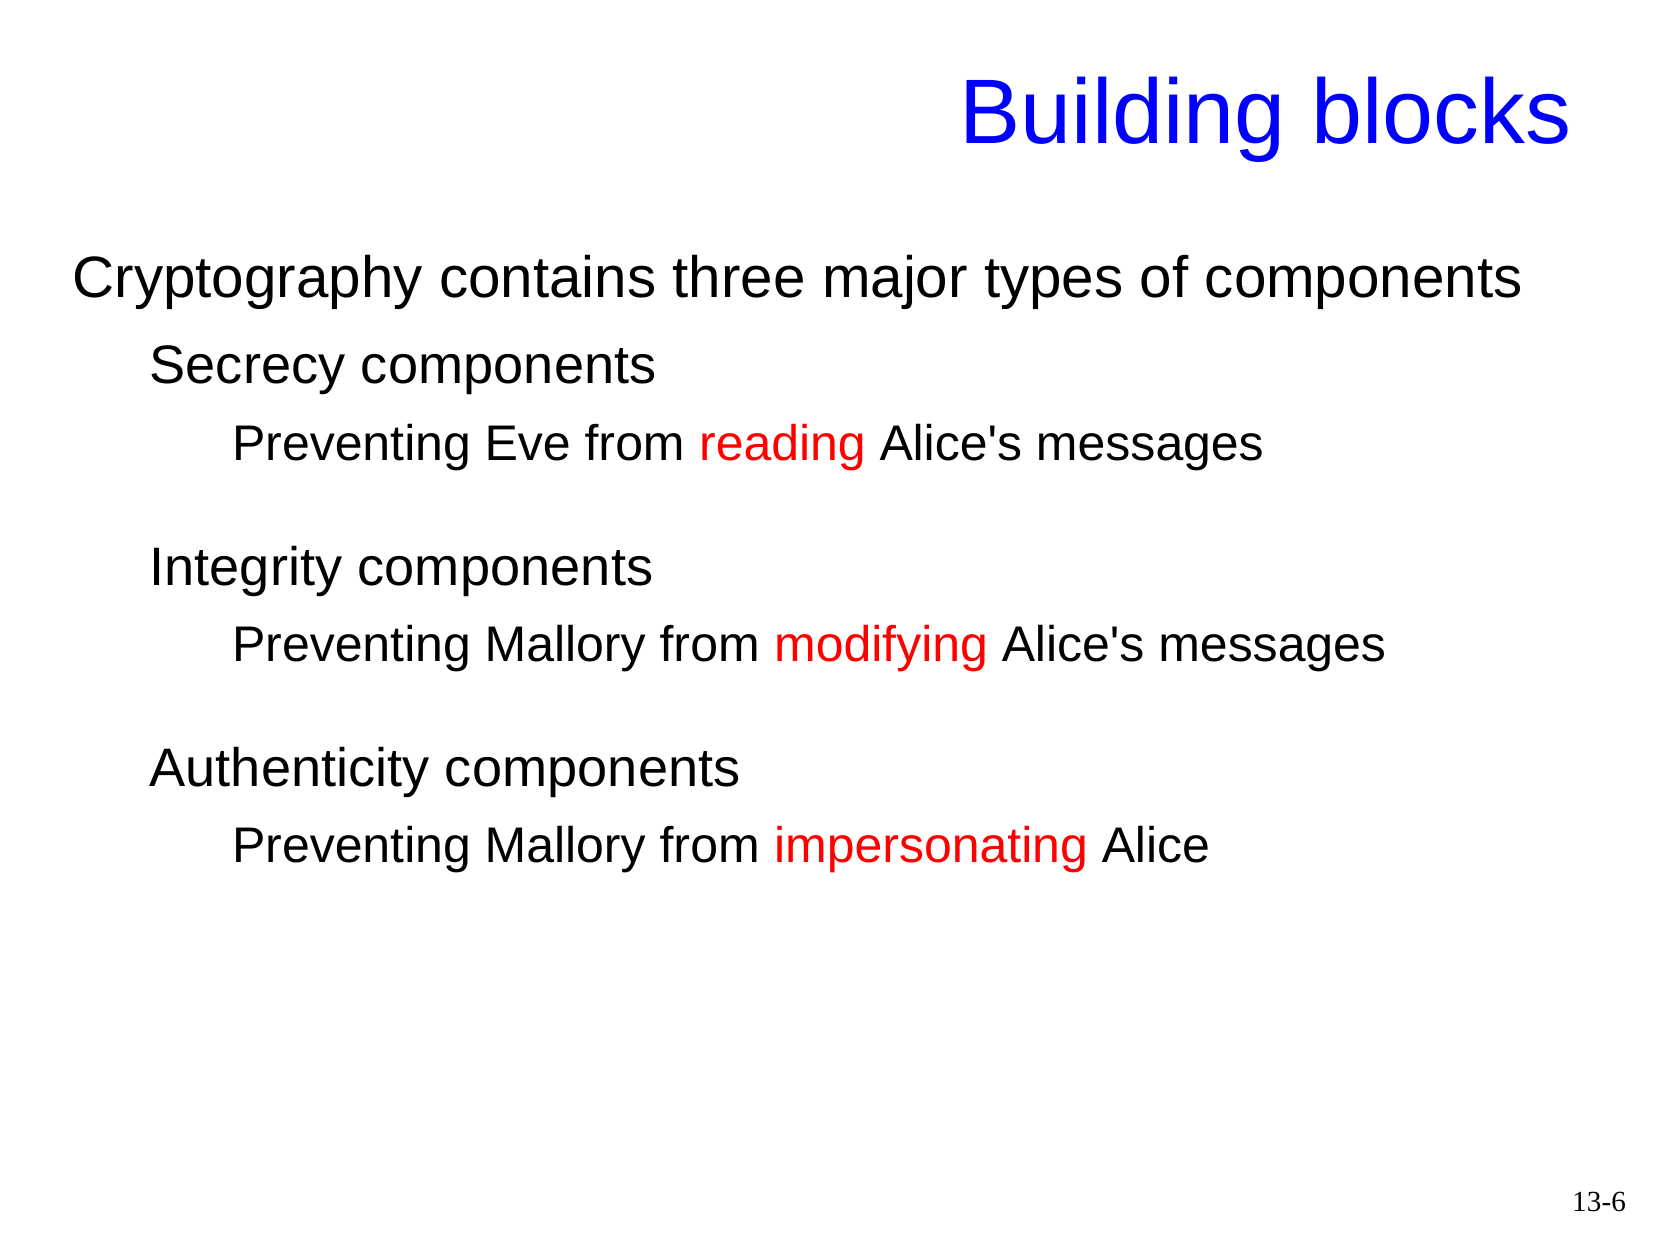

# Building blocks
Cryptography contains three major types of components
Secrecy components
Preventing Eve from reading Alice's messages
Integrity components
Preventing Mallory from modifying Alice's messages
Authenticity components
Preventing Mallory from impersonating Alice